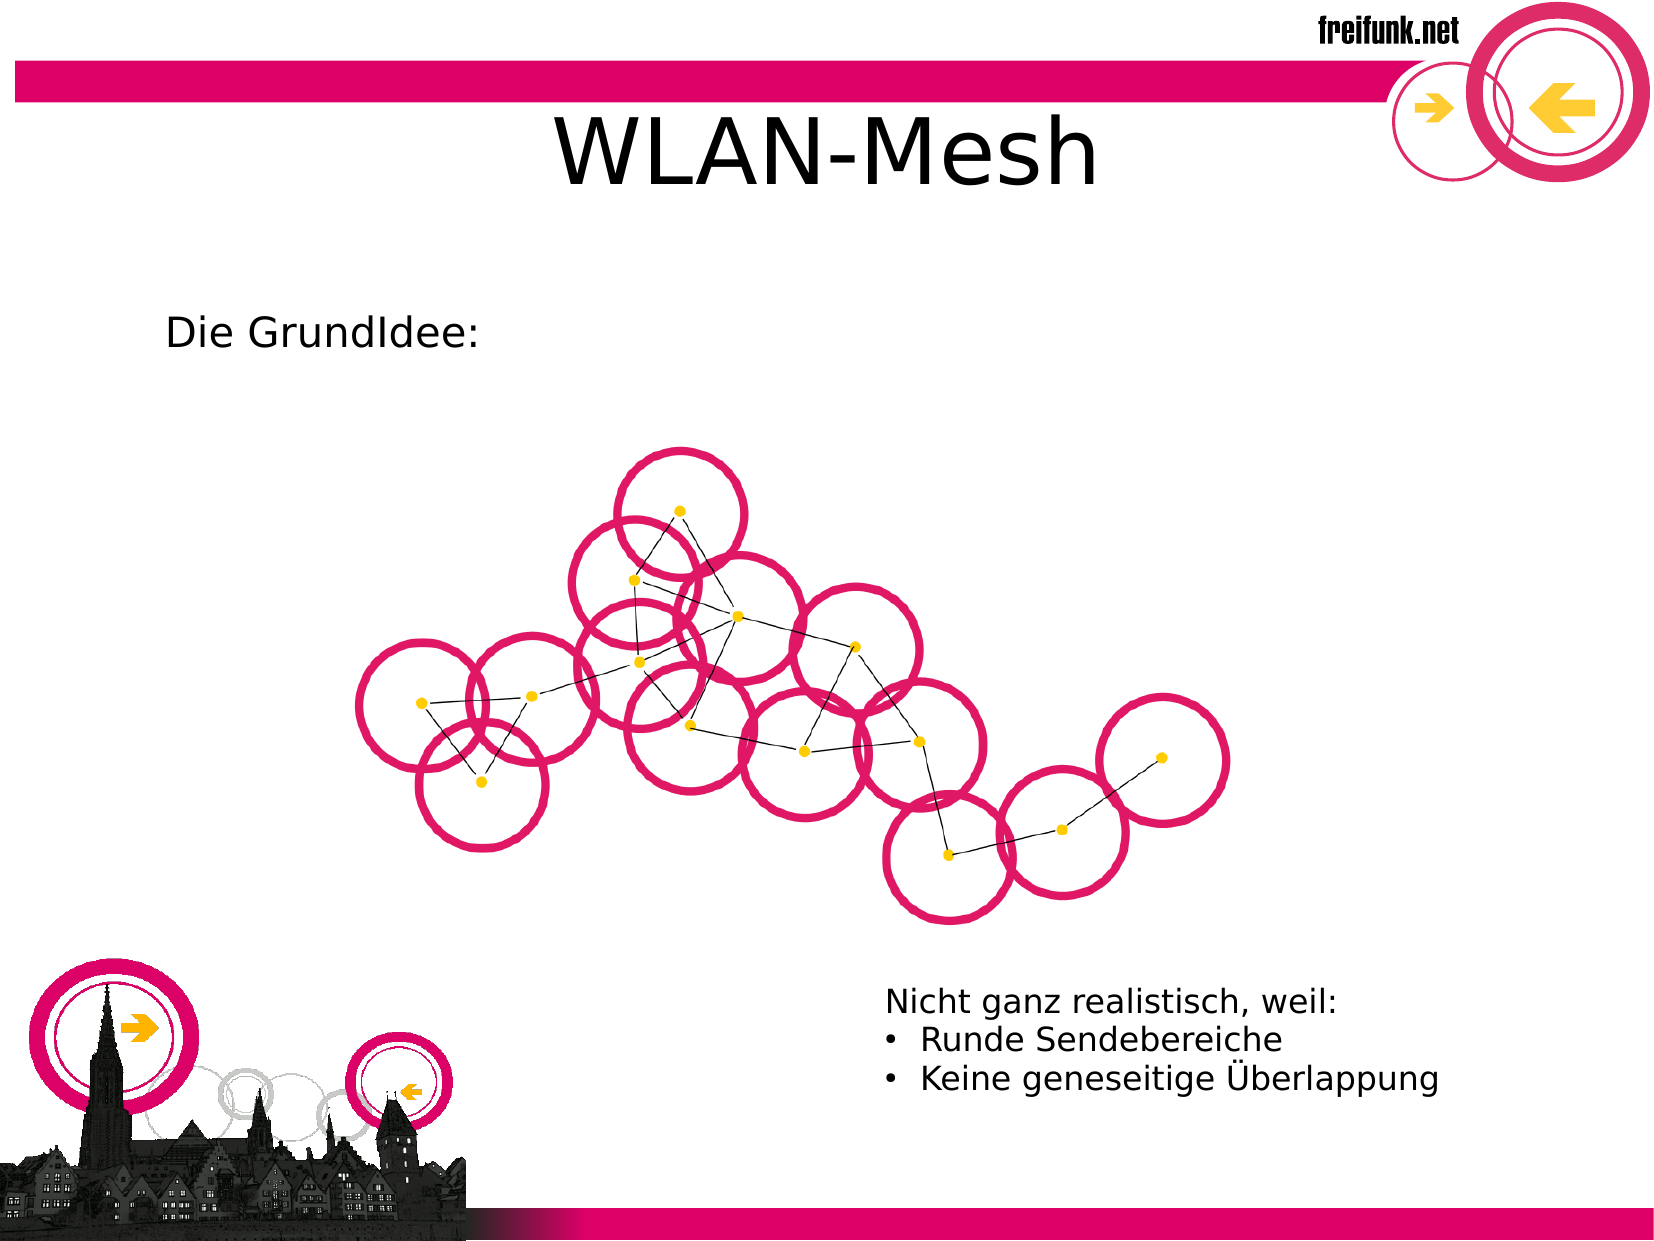

# WLAN-Mesh
Die GrundIdee:
Nicht ganz realistisch, weil:
Runde Sendebereiche
Keine geneseitige Überlappung